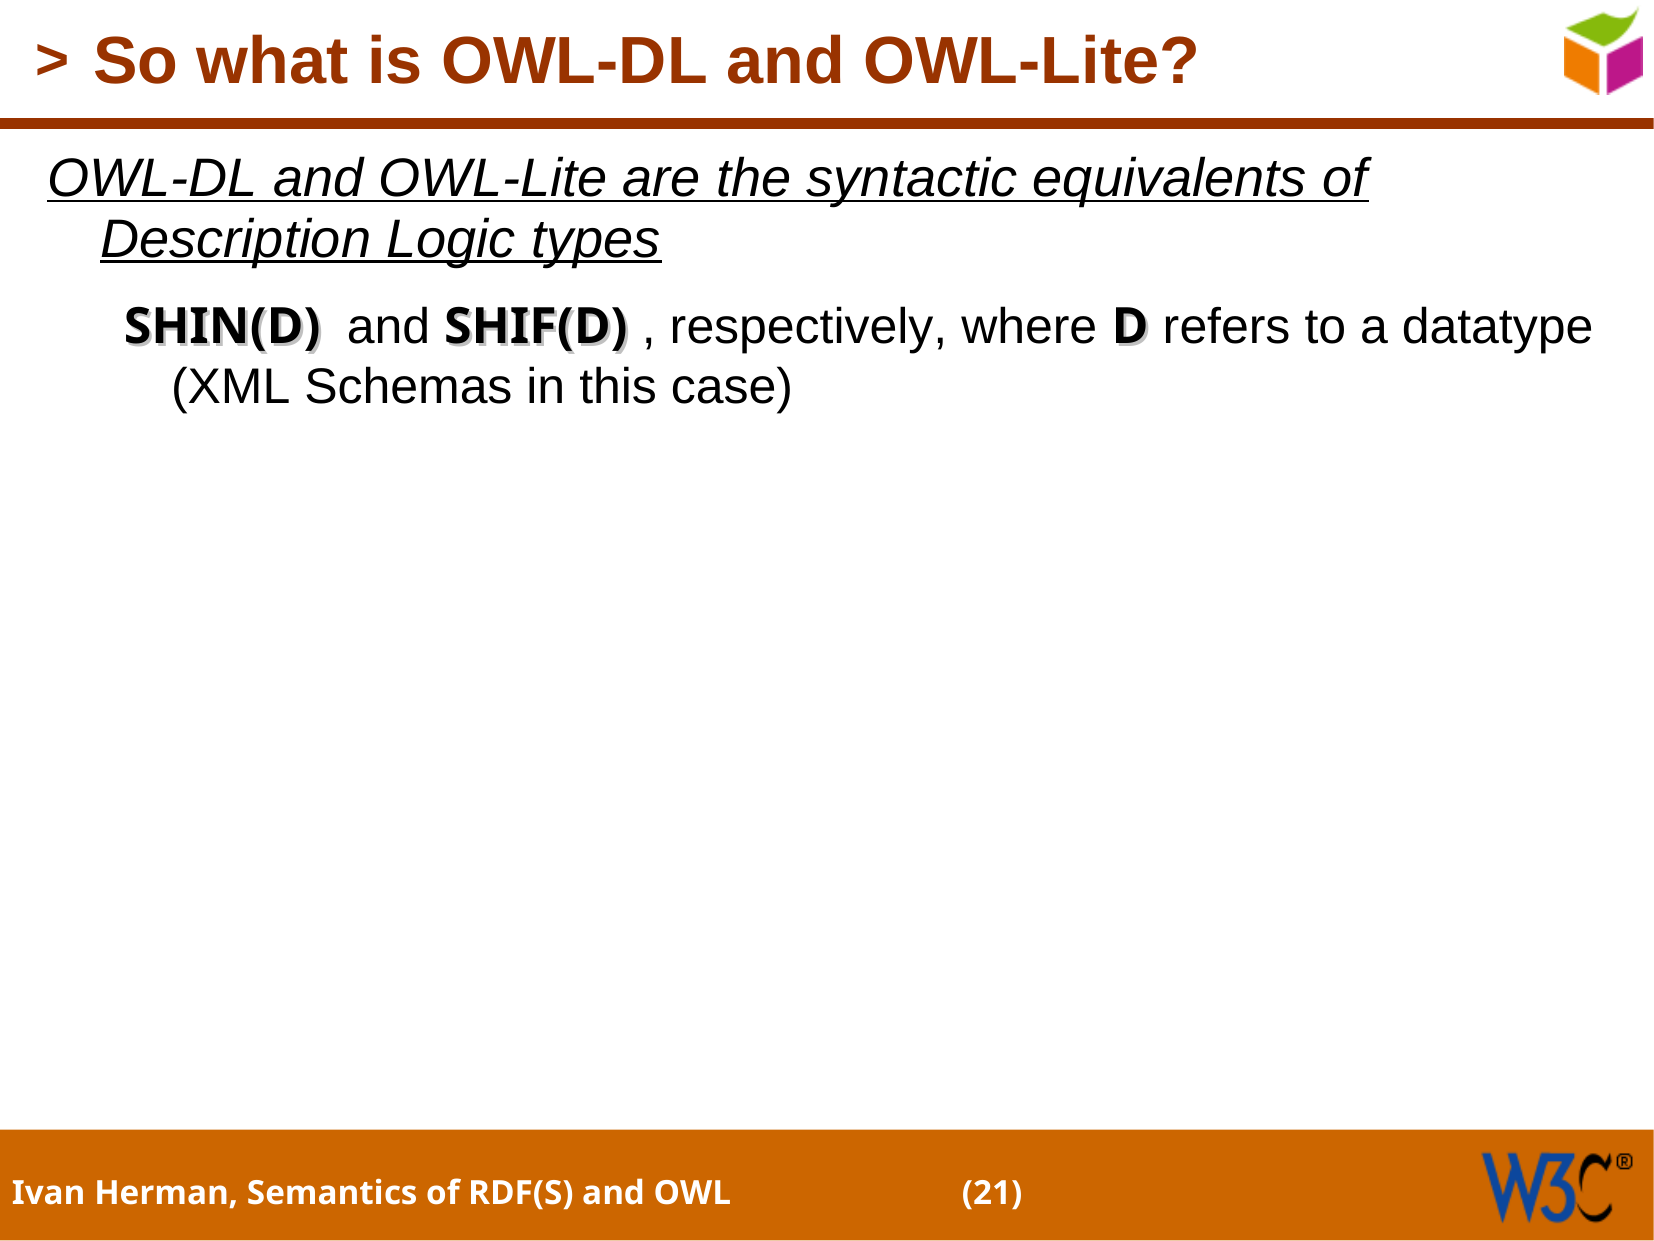

# So what is OWL-DL and OWL-Lite?
OWL-DL and OWL-Lite are the syntactic equivalents of Description Logic types
SHIN(D) and SHIF(D) , respectively, where D refers to a datatype (XML Schemas in this case)